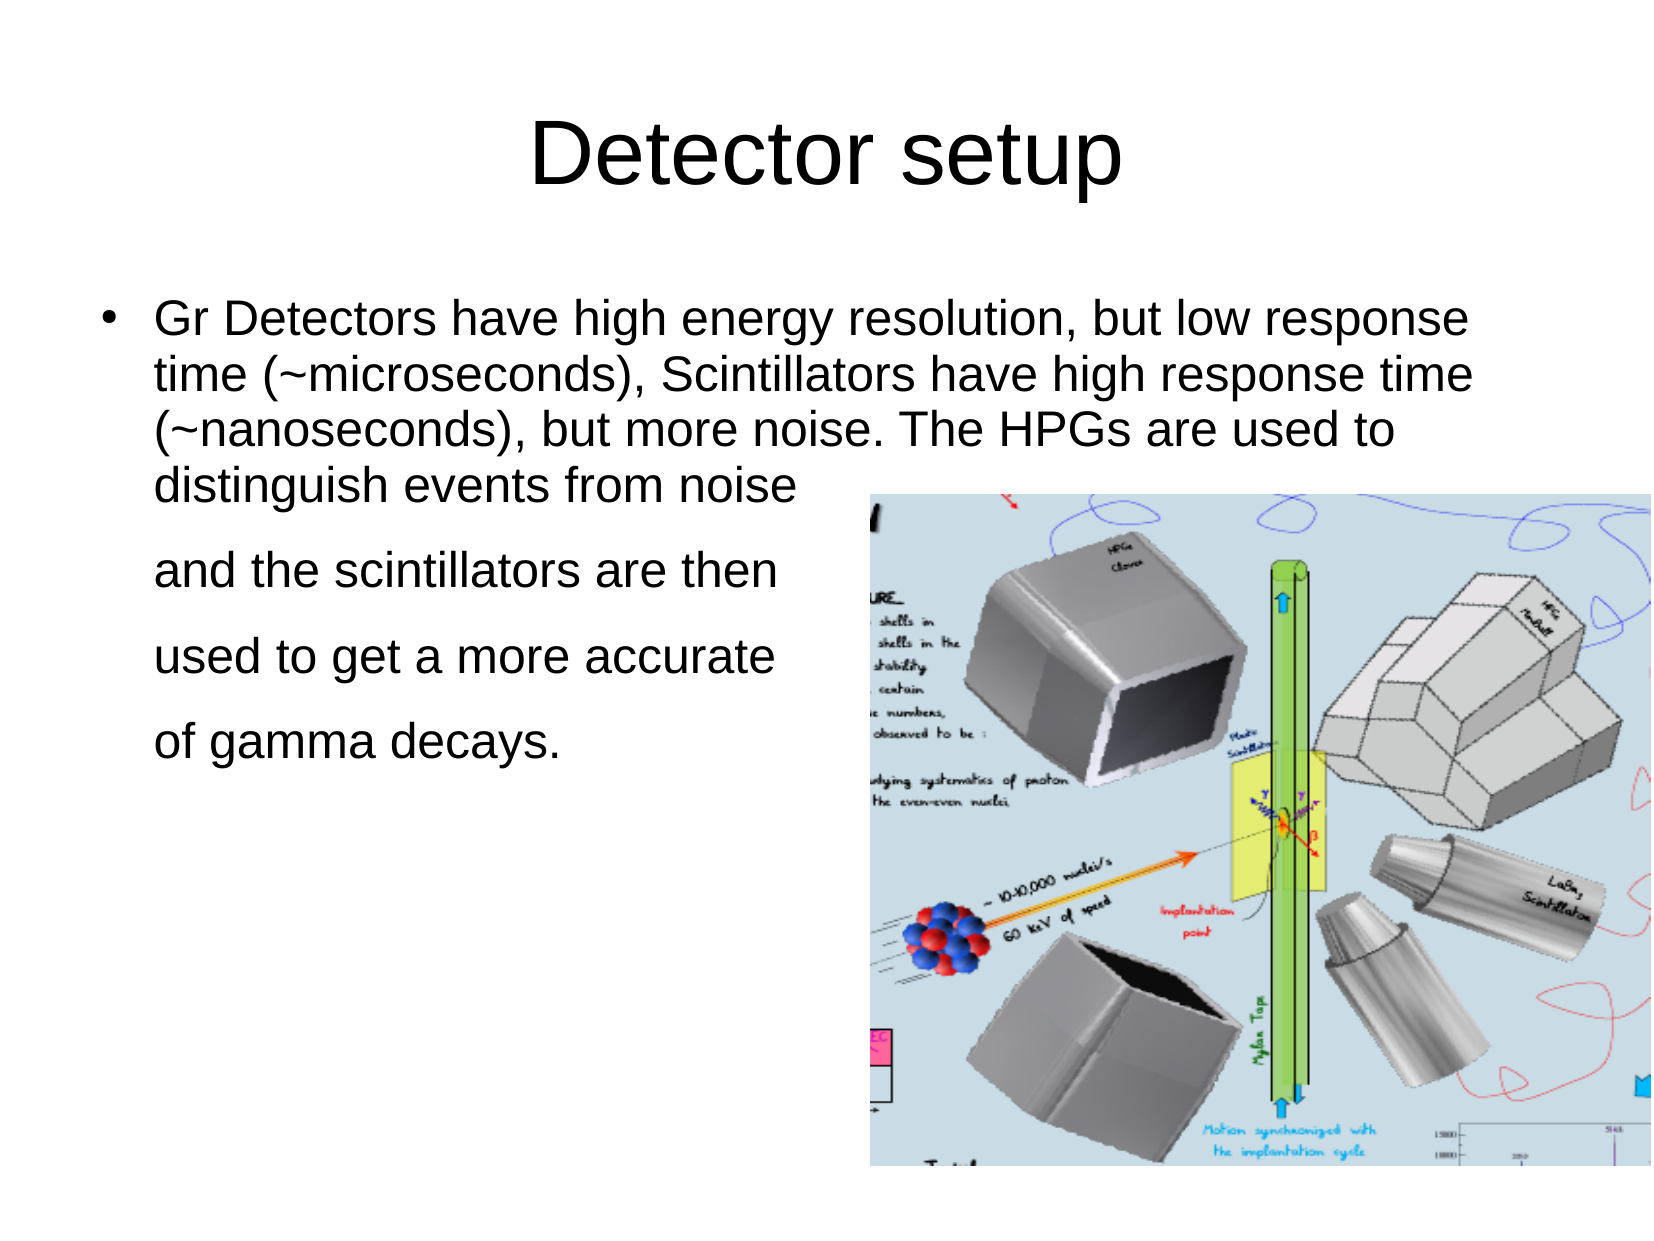

# Detector setup
Gr Detectors have high energy resolution, but low response time (~microseconds), Scintillators have high response time (~nanoseconds), but more noise. The HPGs are used to distinguish events from noise
and the scintillators are then
used to get a more accurate
of gamma decays.